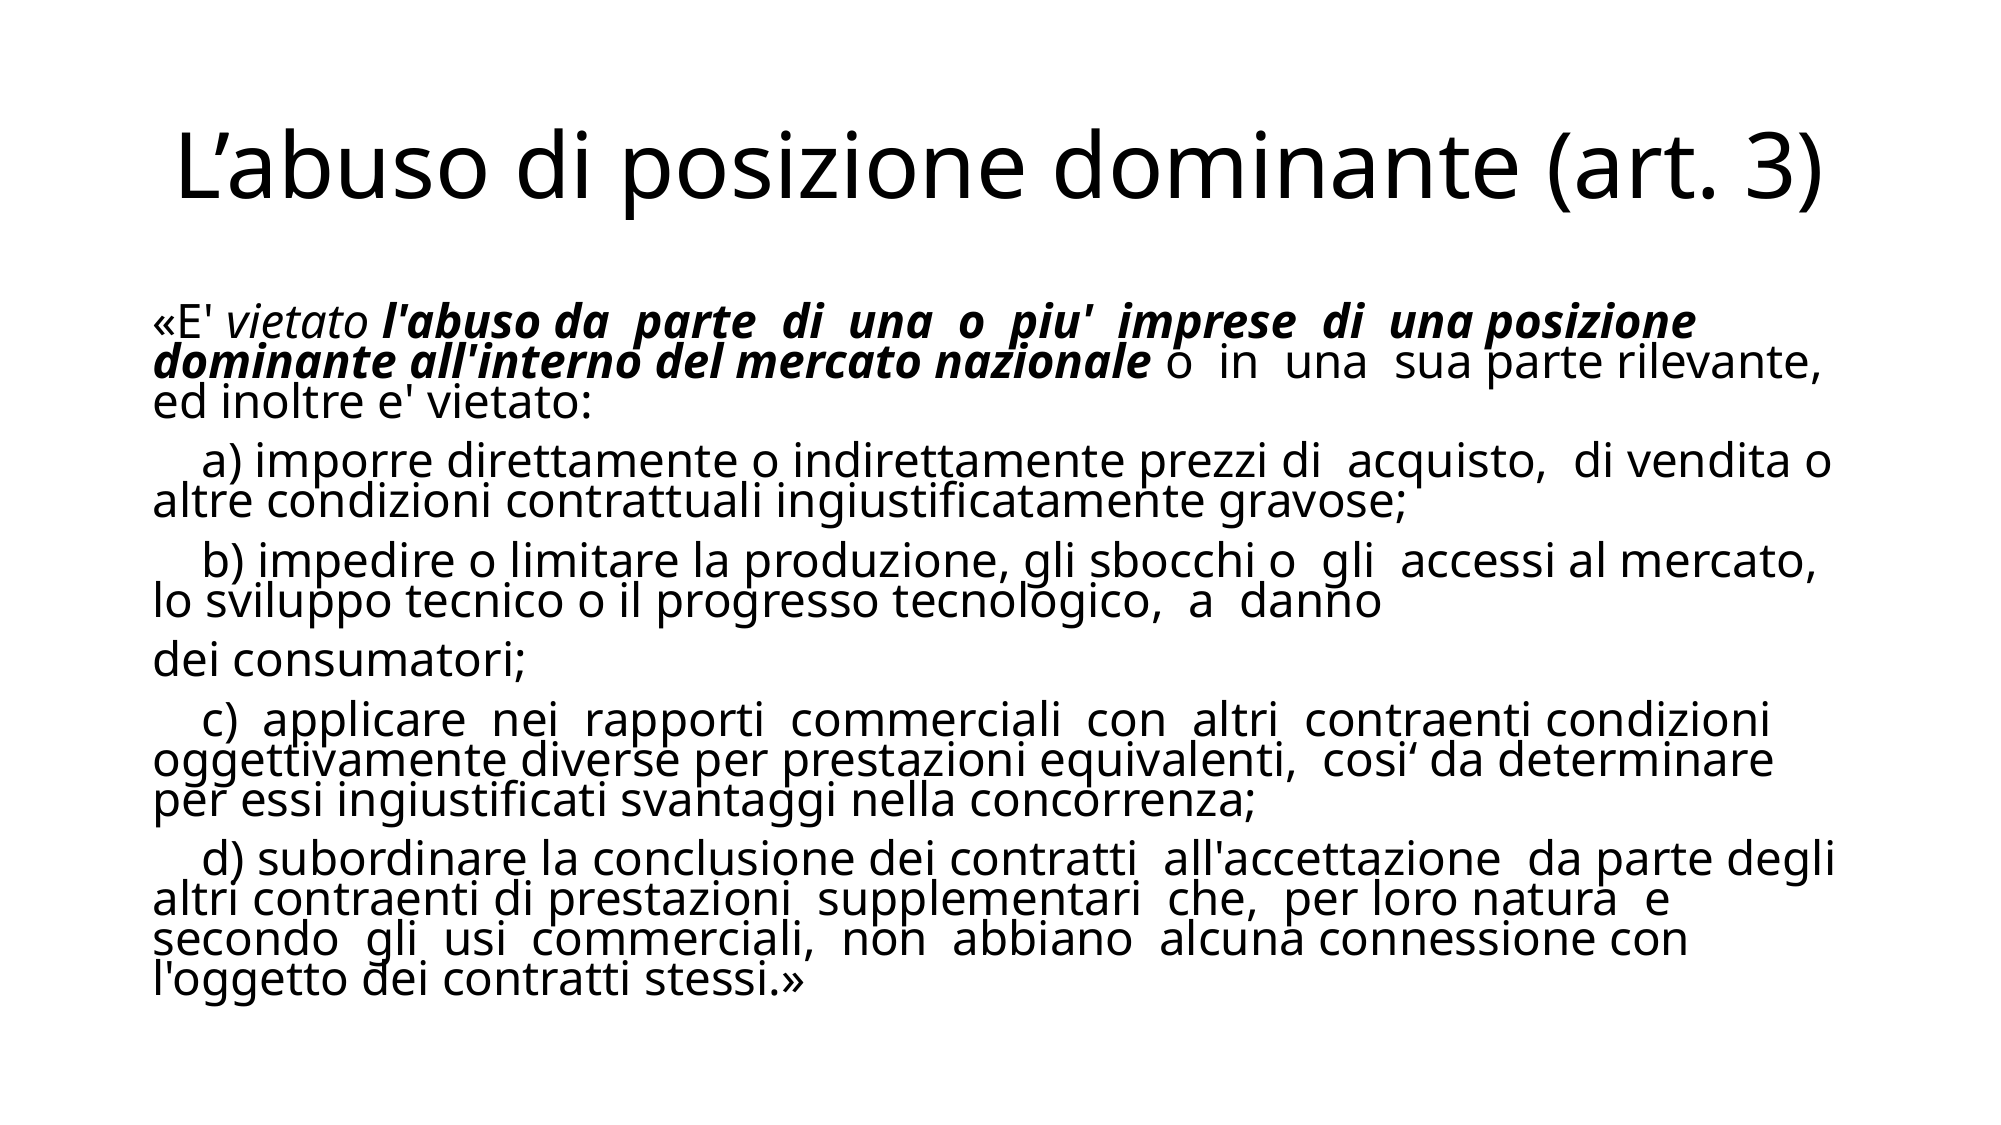

# L’abuso di posizione dominante (art. 3)
«E' vietato l'abuso da parte di una o piu' imprese di una posizione dominante all'interno del mercato nazionale o in una sua parte rilevante, ed inoltre e' vietato:
 a) imporre direttamente o indirettamente prezzi di acquisto, di vendita o altre condizioni contrattuali ingiustificatamente gravose;
 b) impedire o limitare la produzione, gli sbocchi o gli accessi al mercato, lo sviluppo tecnico o il progresso tecnologico, a danno
dei consumatori;
 c) applicare nei rapporti commerciali con altri contraenti condizioni oggettivamente diverse per prestazioni equivalenti, cosi‘ da determinare per essi ingiustificati svantaggi nella concorrenza;
 d) subordinare la conclusione dei contratti all'accettazione da parte degli altri contraenti di prestazioni supplementari che, per loro natura e secondo gli usi commerciali, non abbiano alcuna connessione con l'oggetto dei contratti stessi.»